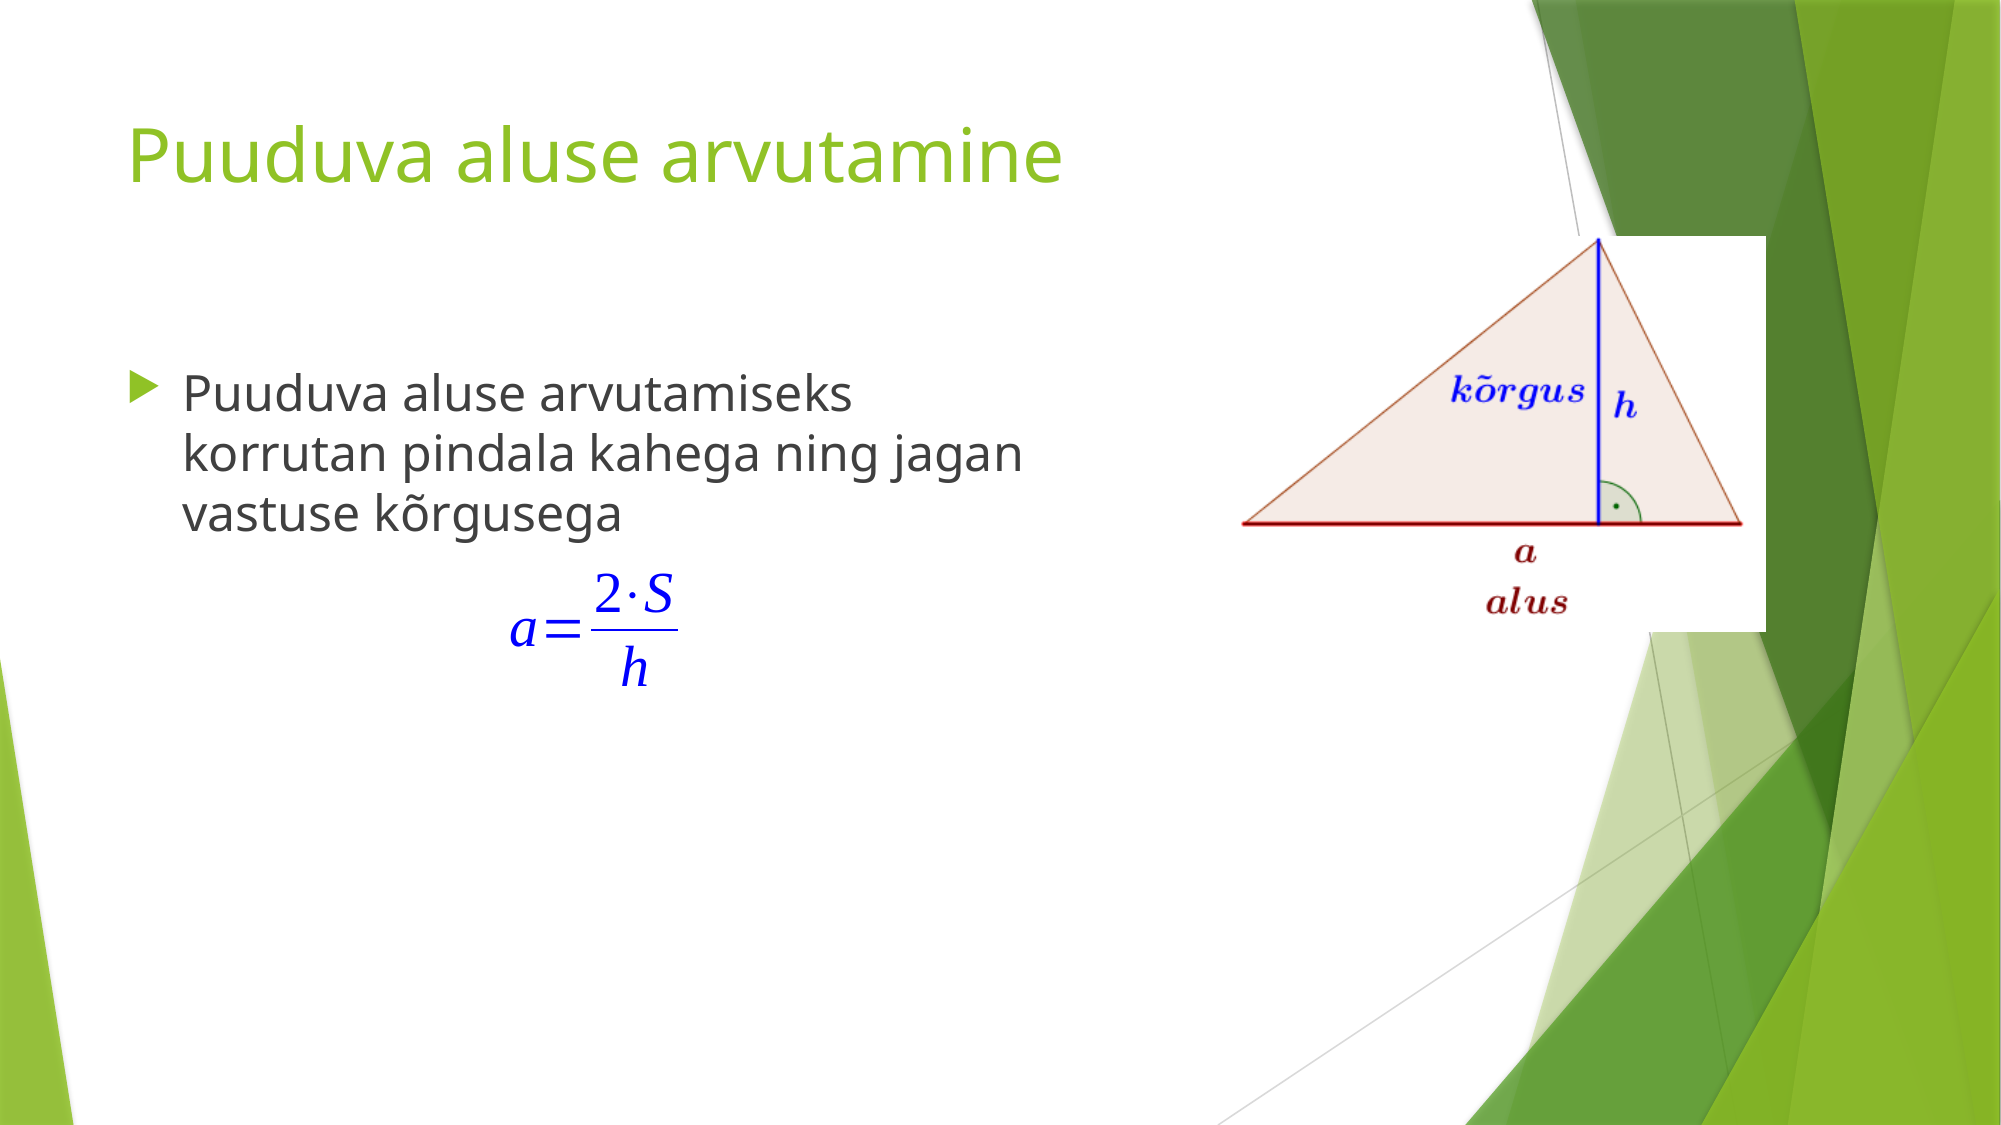

# Puuduva aluse arvutamine
Puuduva aluse arvutamiseks korrutan pindala kahega ning jagan vastuse kõrgusega